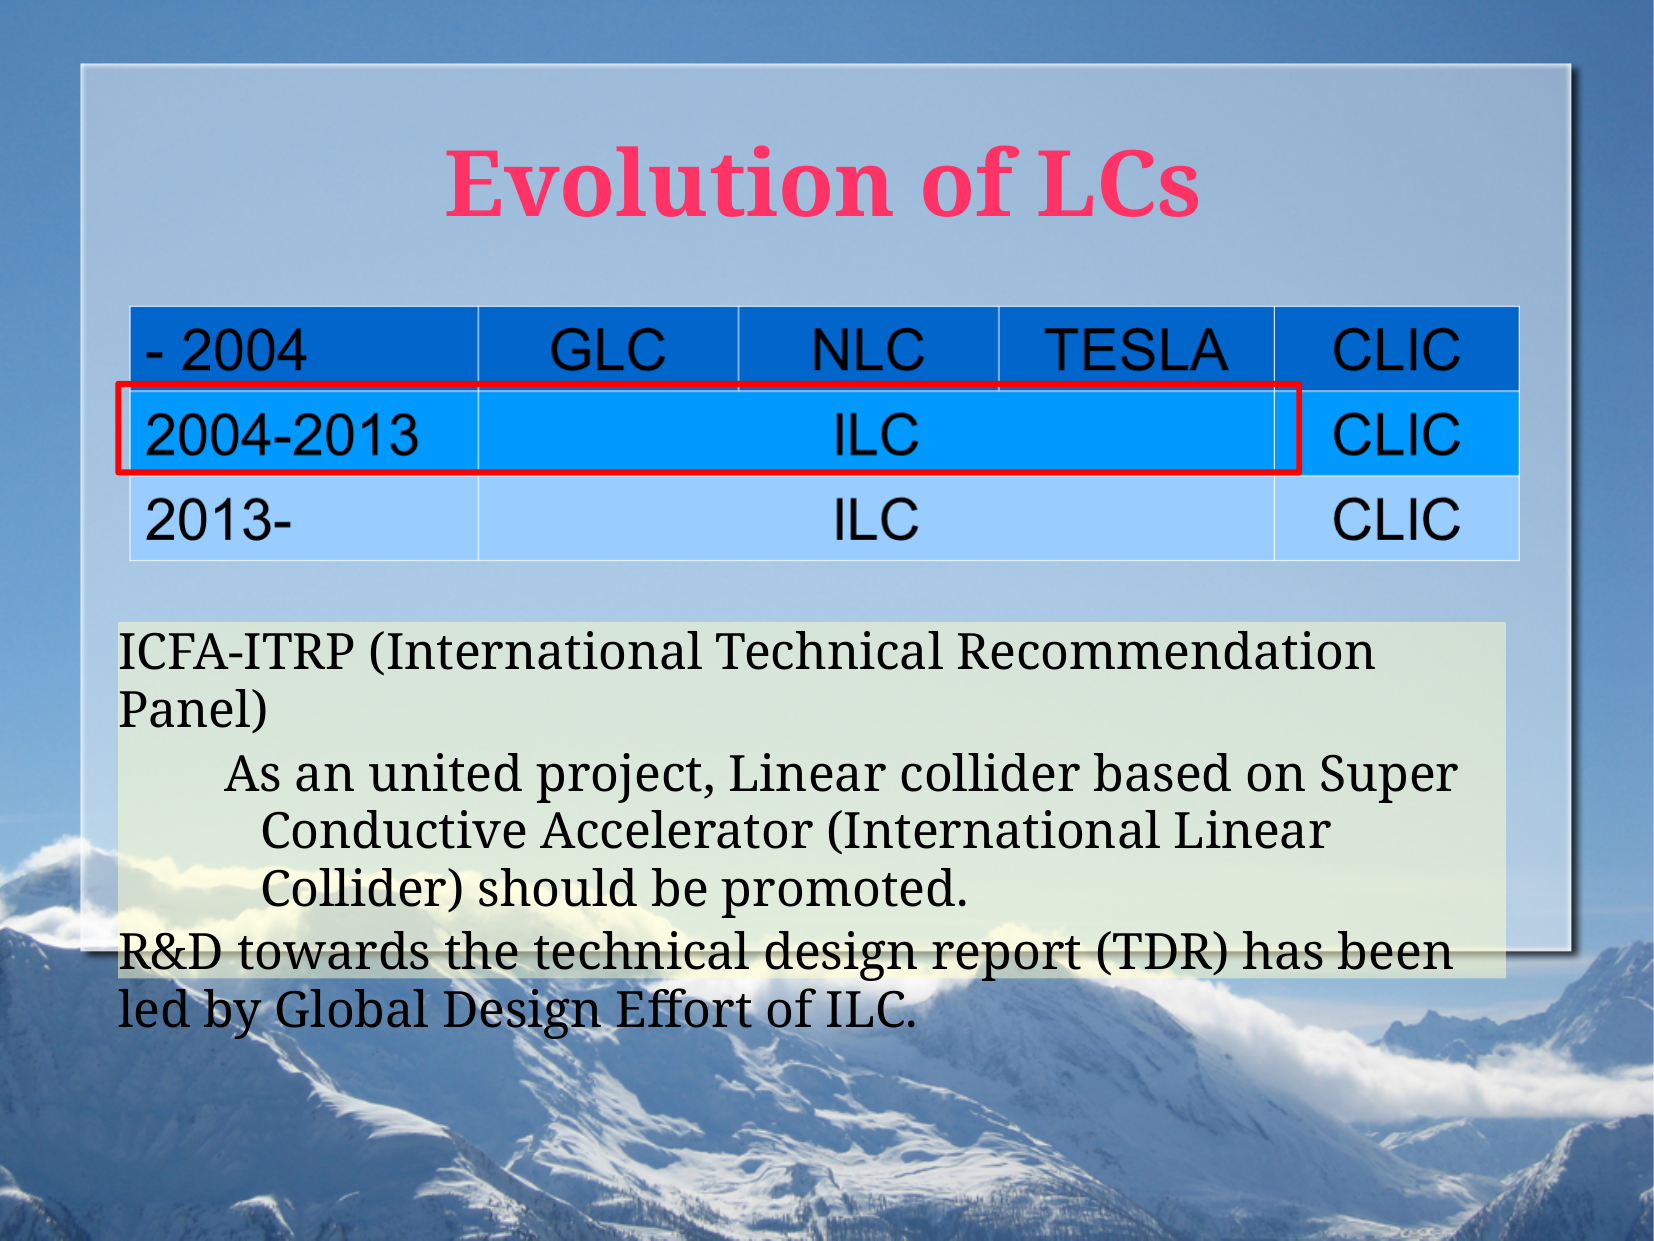

# Evolution of LCs
ICFA-ITRP (International Technical Recommendation Panel)
As an united project, Linear collider based on Super Conductive Accelerator (International Linear Collider) should be promoted.
R&D towards the technical design report (TDR) has been led by Global Design Effort of ILC.